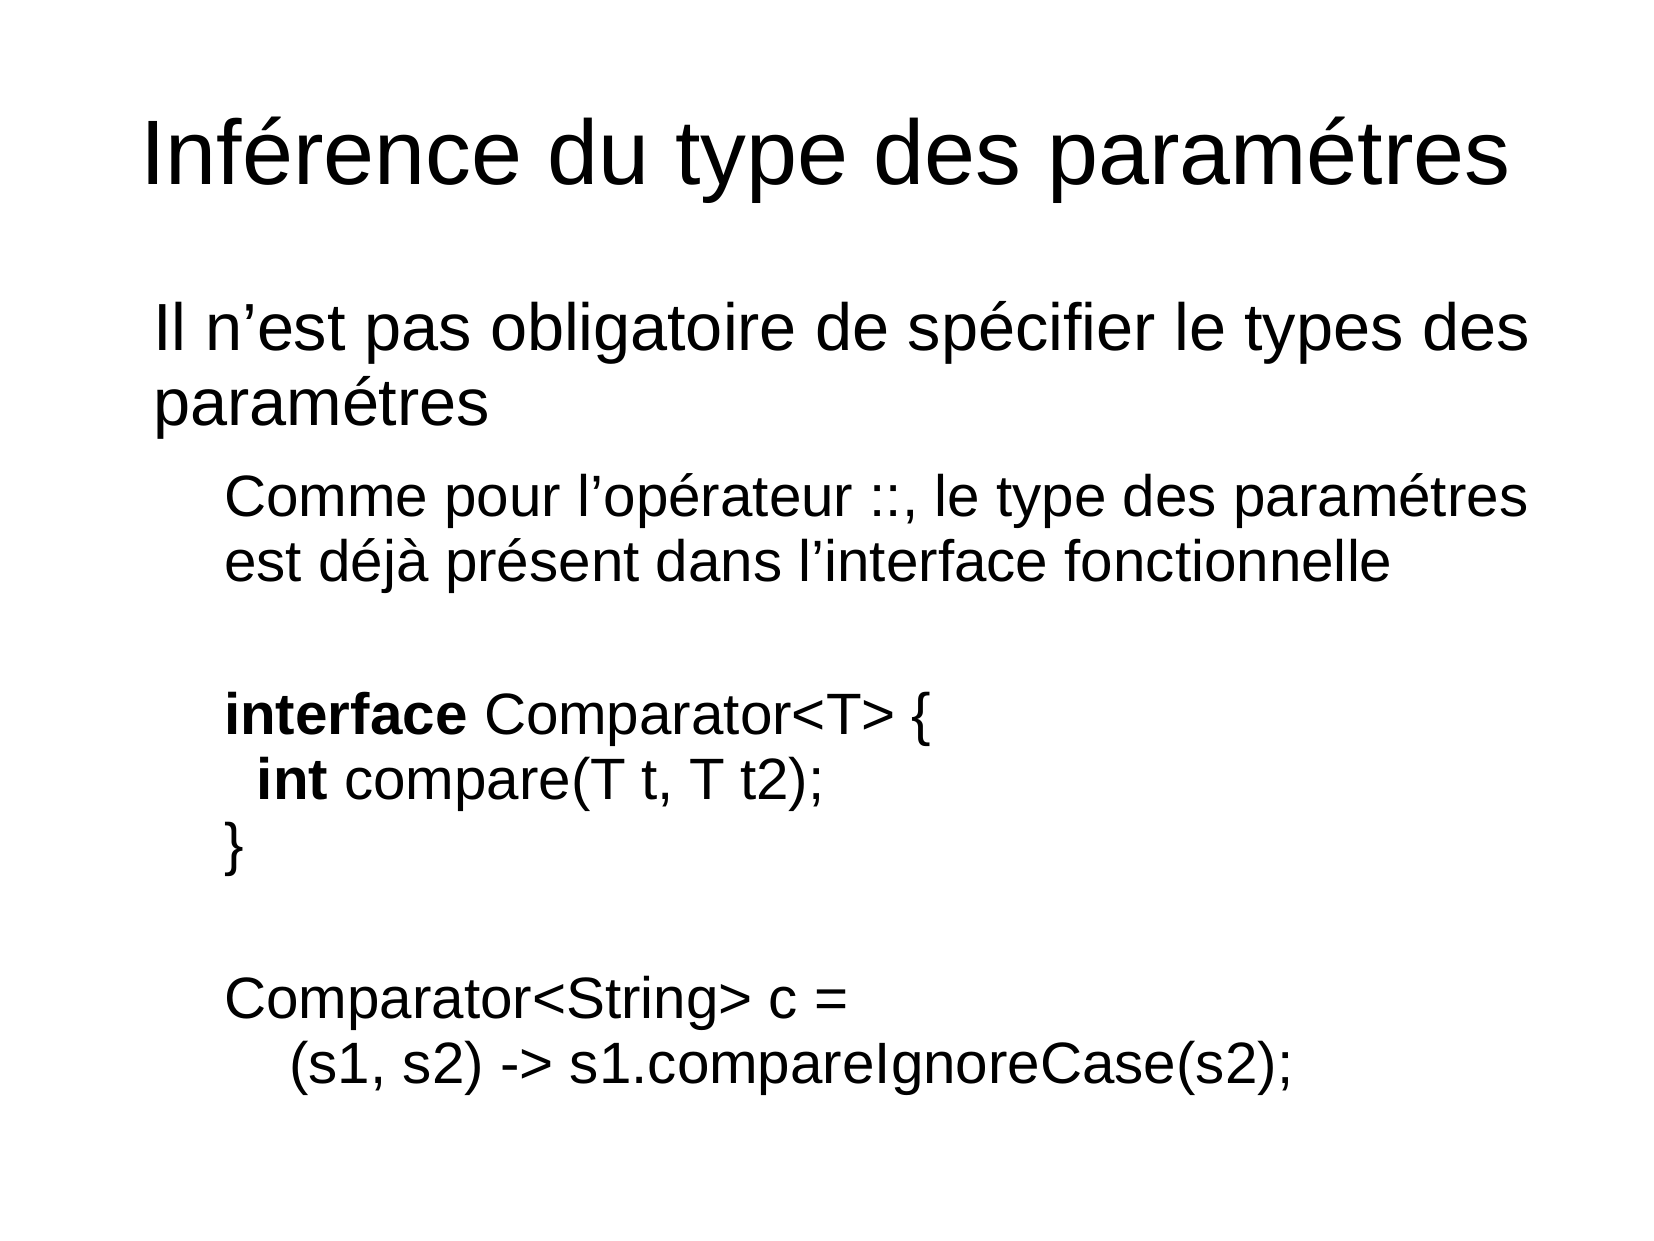

# Inférence du type des paramétres
Il n’est pas obligatoire de spécifier le types des paramétres
Comme pour l’opérateur ::, le type des paramétres est déjà présent dans l’interface fonctionnelle
interface Comparator<T> {
 int compare(T t, T t2);
}
Comparator<String> c =
 (s1, s2) -> s1.compareIgnoreCase(s2);